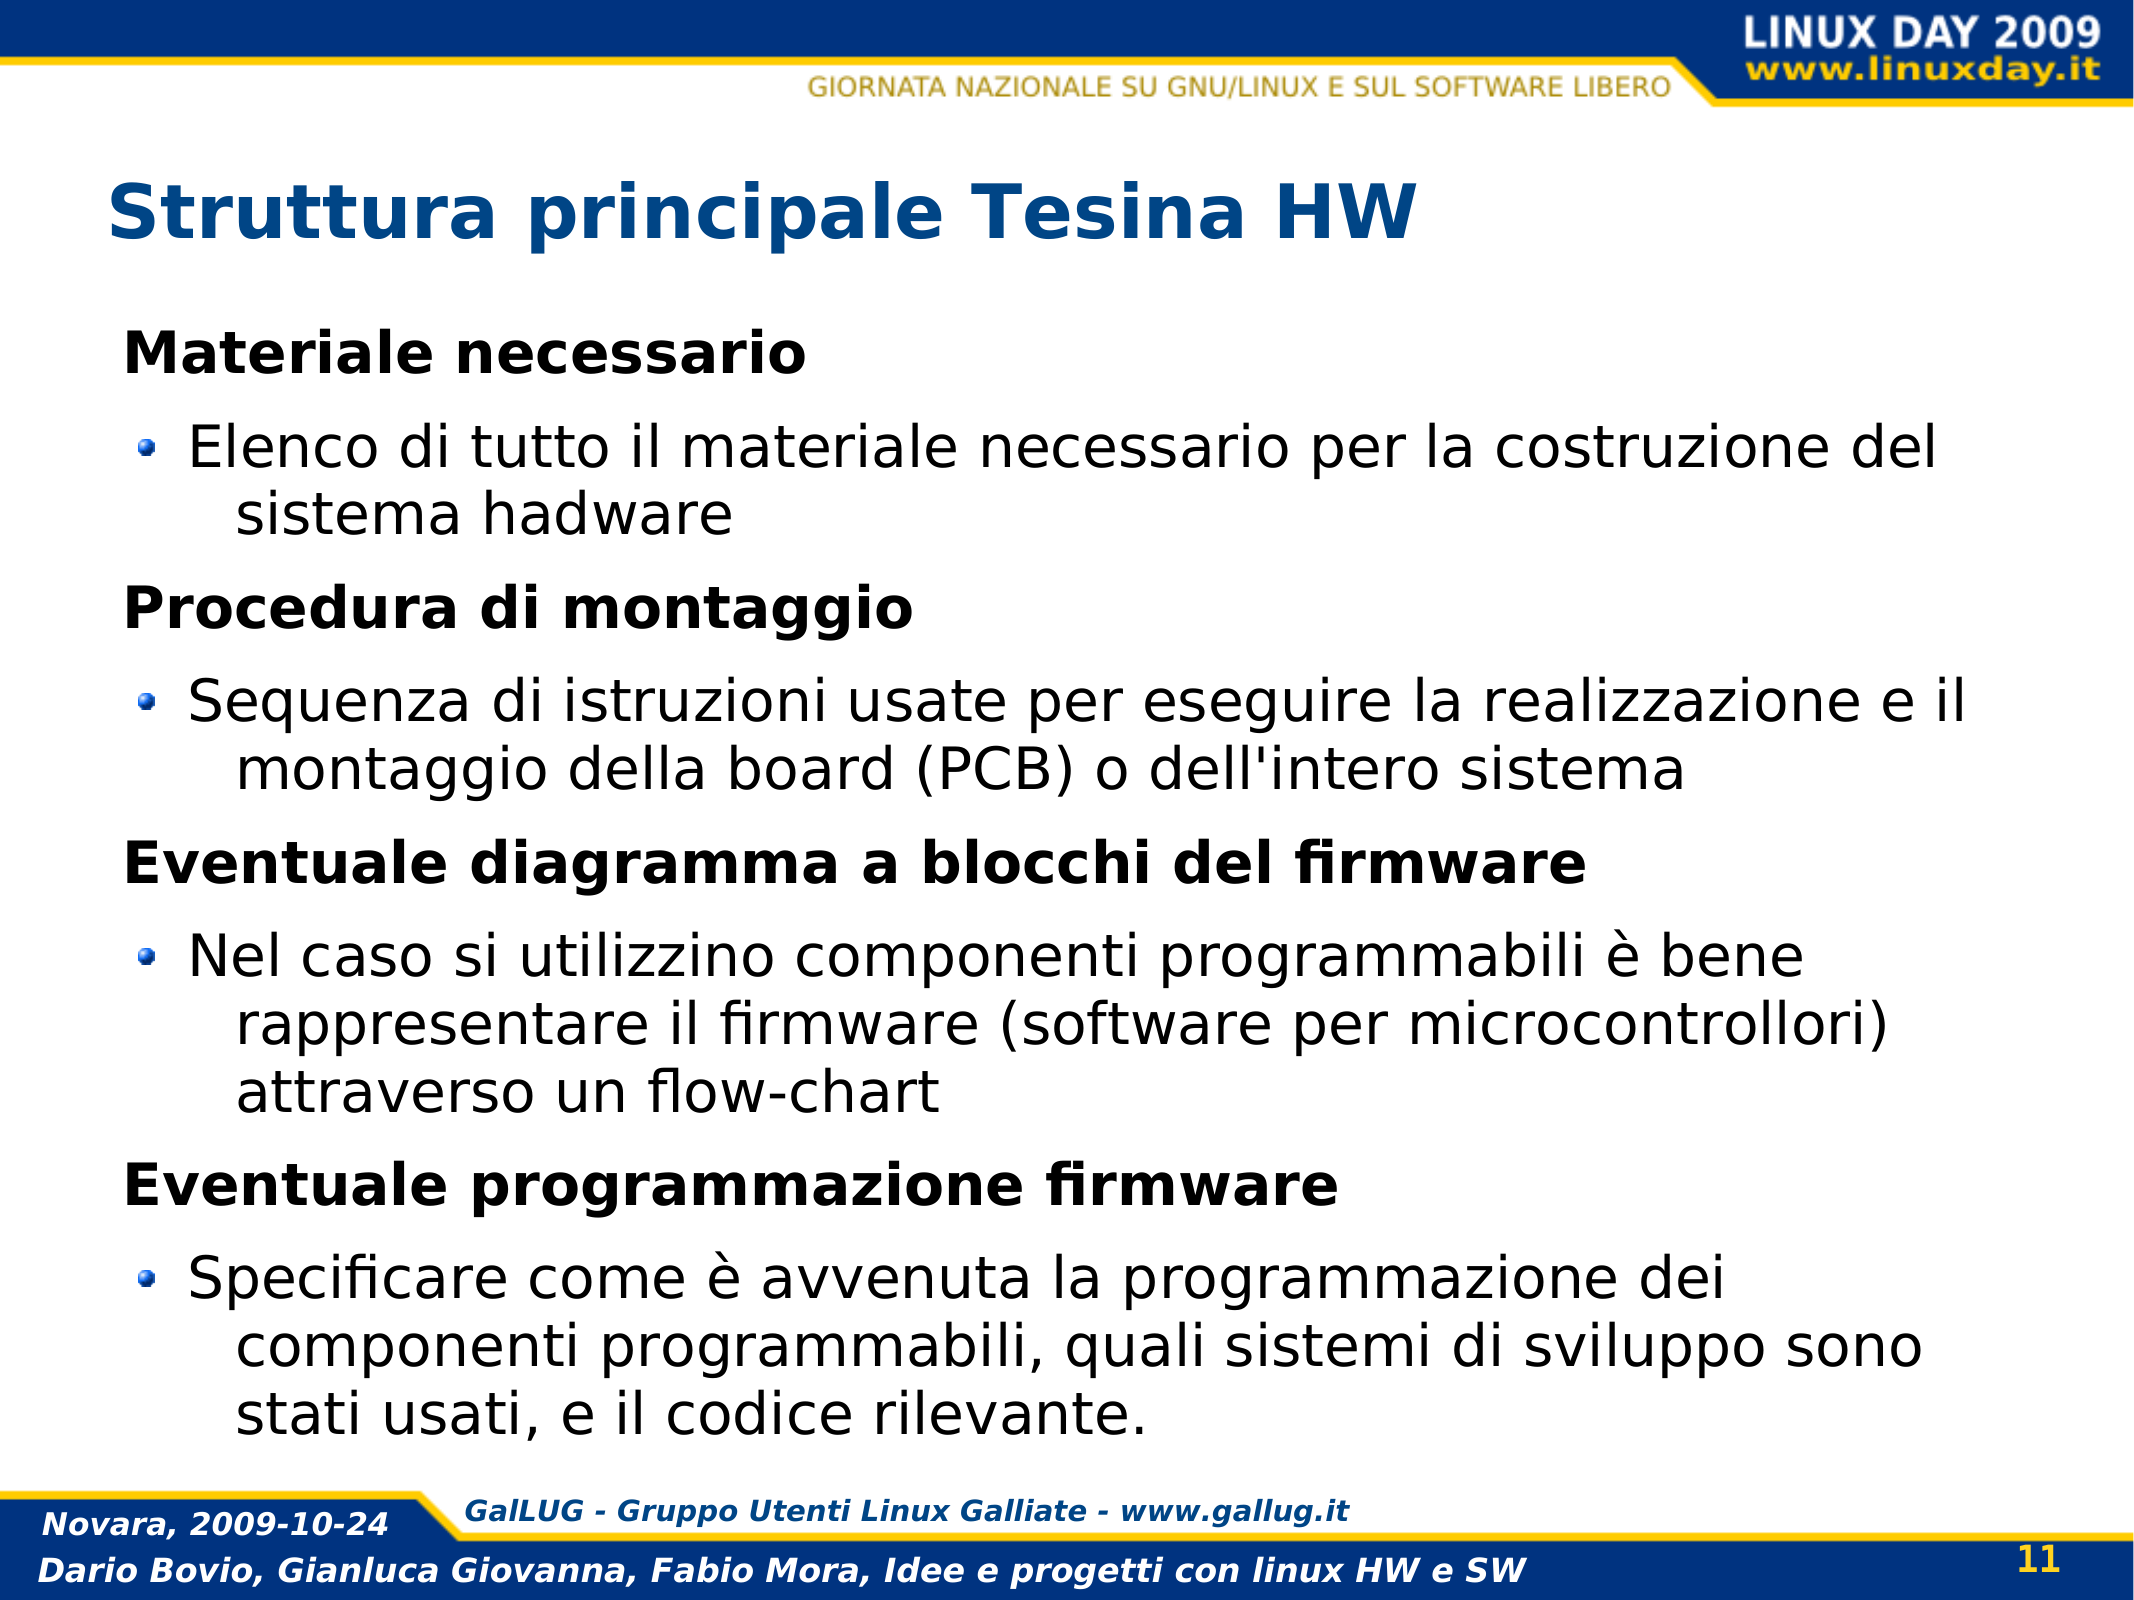

# Struttura principale Tesina HW
Materiale necessario
Elenco di tutto il materiale necessario per la costruzione del sistema hadware
Procedura di montaggio
Sequenza di istruzioni usate per eseguire la realizzazione e il montaggio della board (PCB) o dell'intero sistema
Eventuale diagramma a blocchi del firmware
Nel caso si utilizzino componenti programmabili è bene rappresentare il firmware (software per microcontrollori) attraverso un flow-chart
Eventuale programmazione firmware
Specificare come è avvenuta la programmazione dei componenti programmabili, quali sistemi di sviluppo sono stati usati, e il codice rilevante.